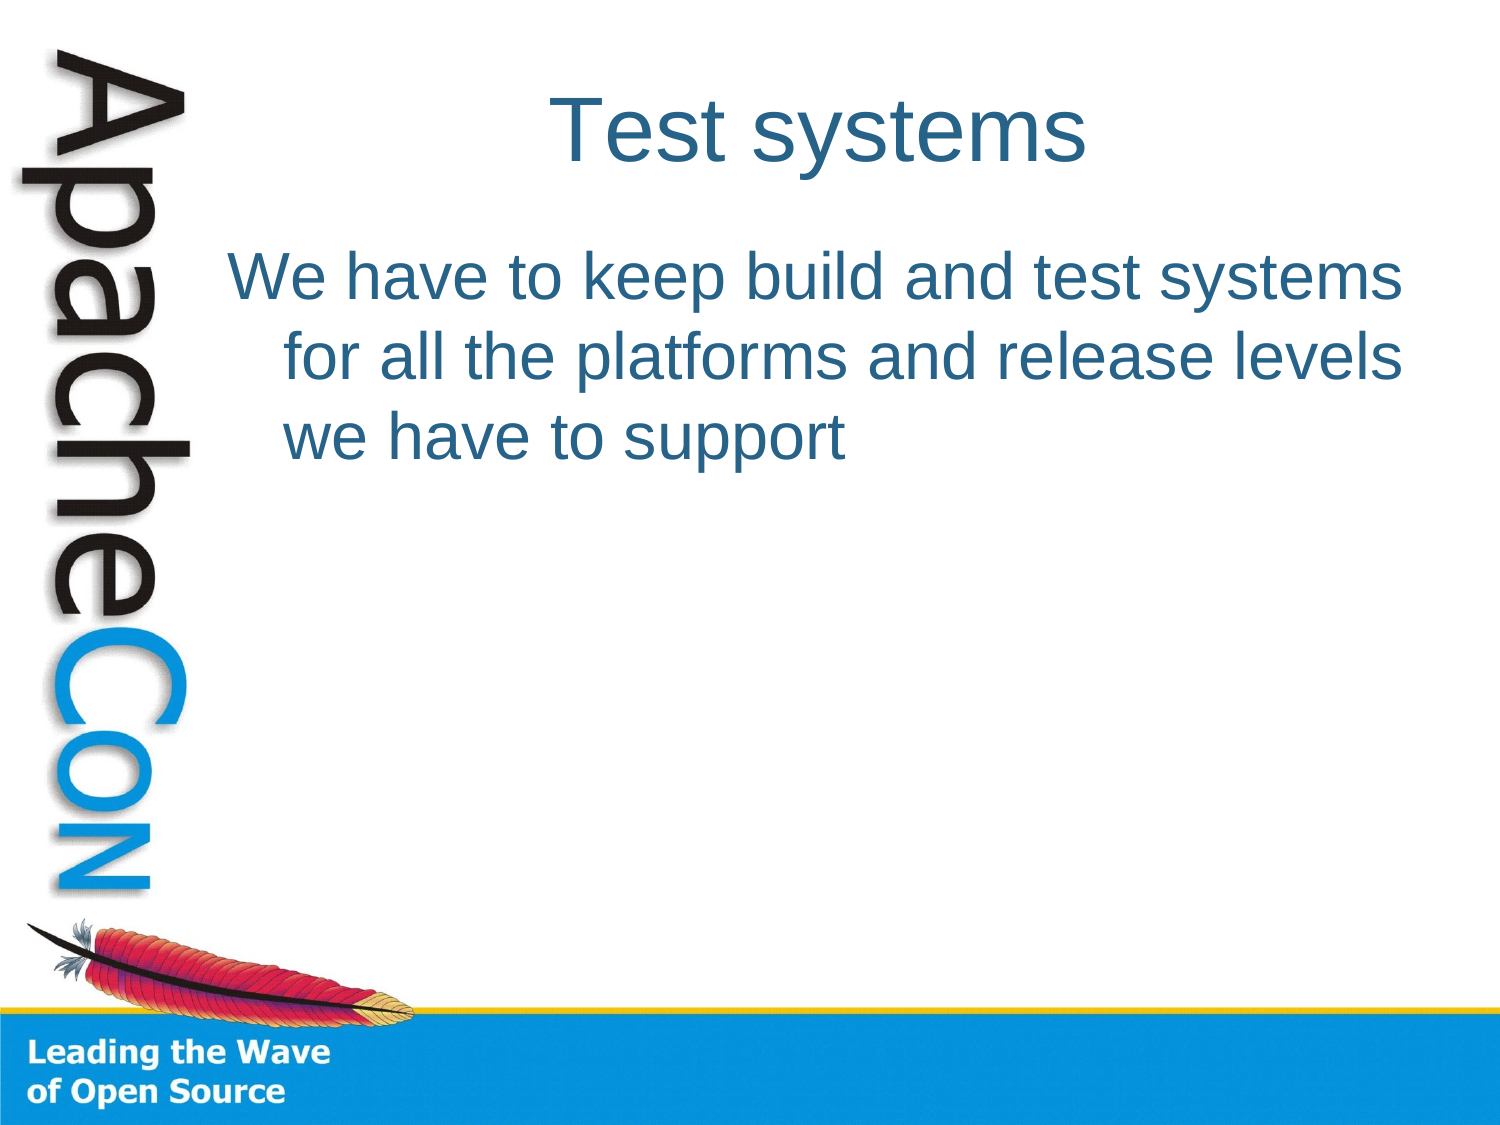

# Test systems
We have to keep build and test systems for all the platforms and release levels we have to support